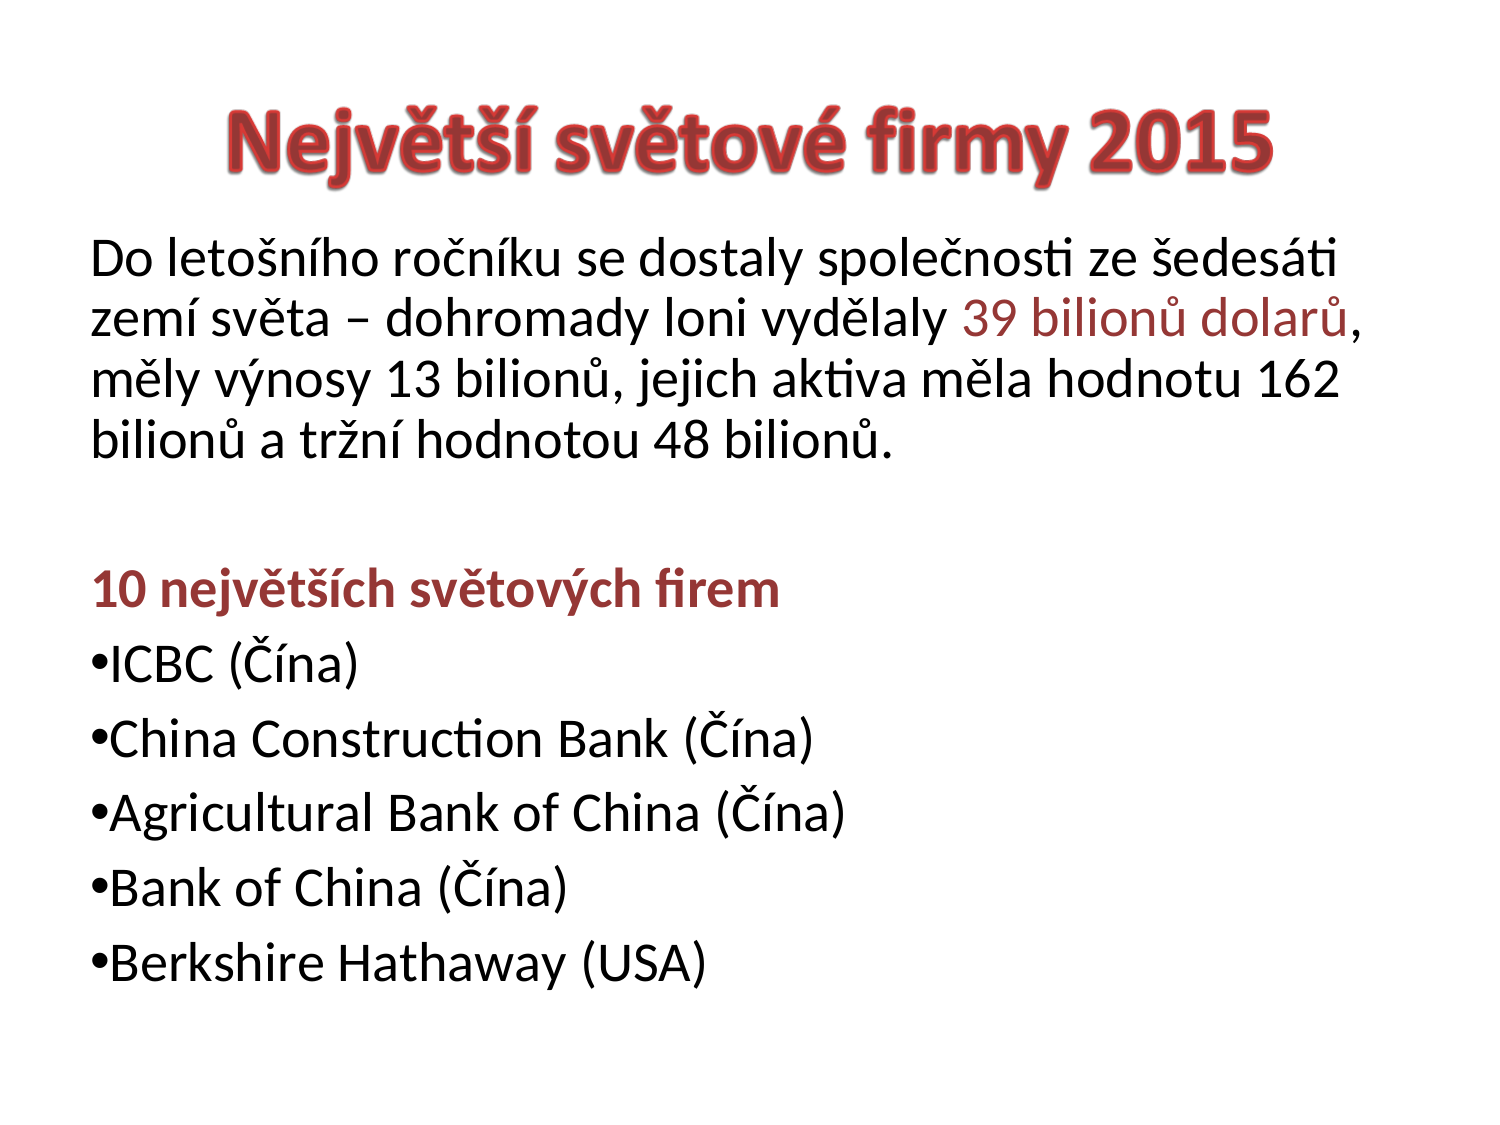

# Do letošního ročníku se dostaly společnosti ze šedesáti zemí světa – dohromady loni vydělaly 39 bilionů dolarů, měly výnosy 13 bilionů, jejich aktiva měla hodnotu 162 bilionů a tržní hodnotou 48 bilionů.
10 největších světových firem
ICBC (Čína)
China Construction Bank (Čína)
Agricultural Bank of China (Čína)
Bank of China (Čína)
Berkshire Hathaway (USA)